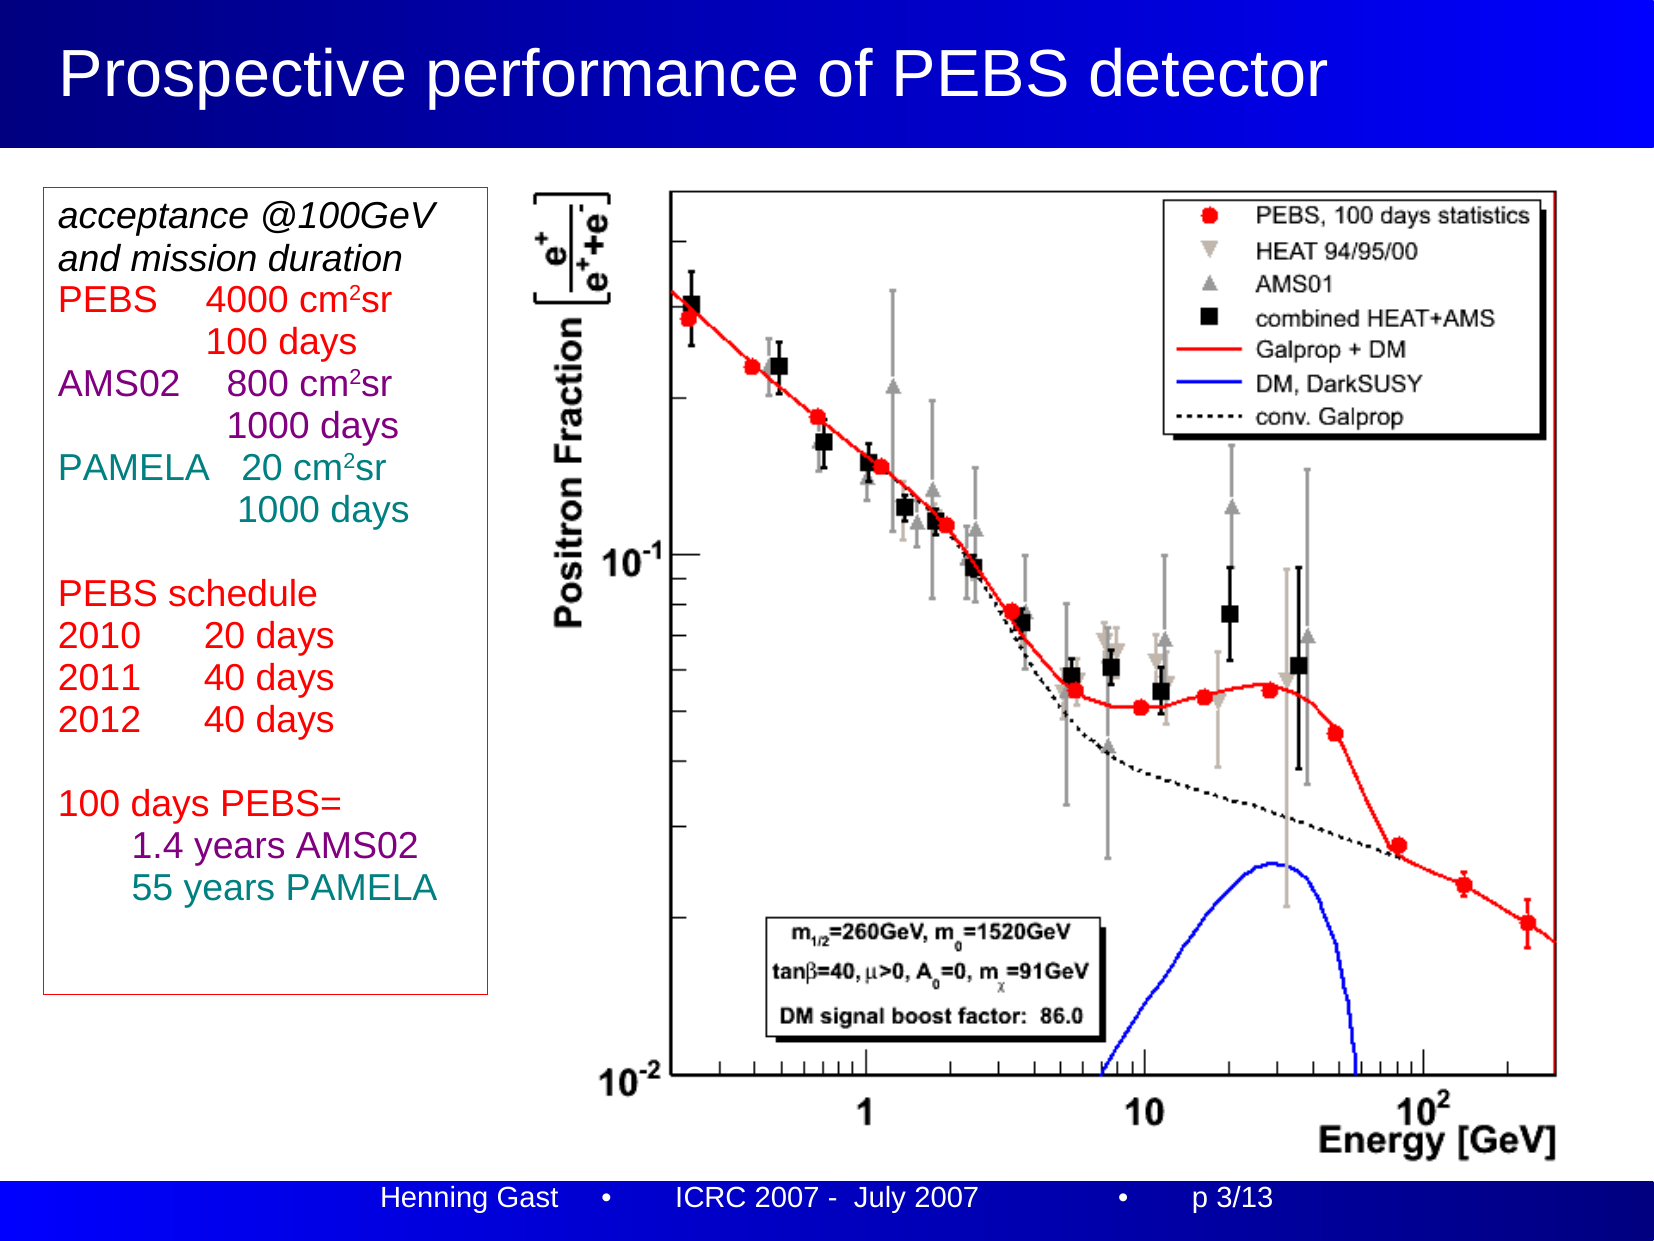

# Prospective performance of PEBS detector
acceptance @100GeV and mission duration
PEBS	4000 cm2sr
		100 days
AMS02	 800 cm2sr
		 1000 days
PAMELA 20 cm2sr
		 1000 days
PEBS schedule
2010 20 days
2011 40 days
2012 40 days
100 days PEBS=
	1.4 years AMS02
	55 years PAMELA